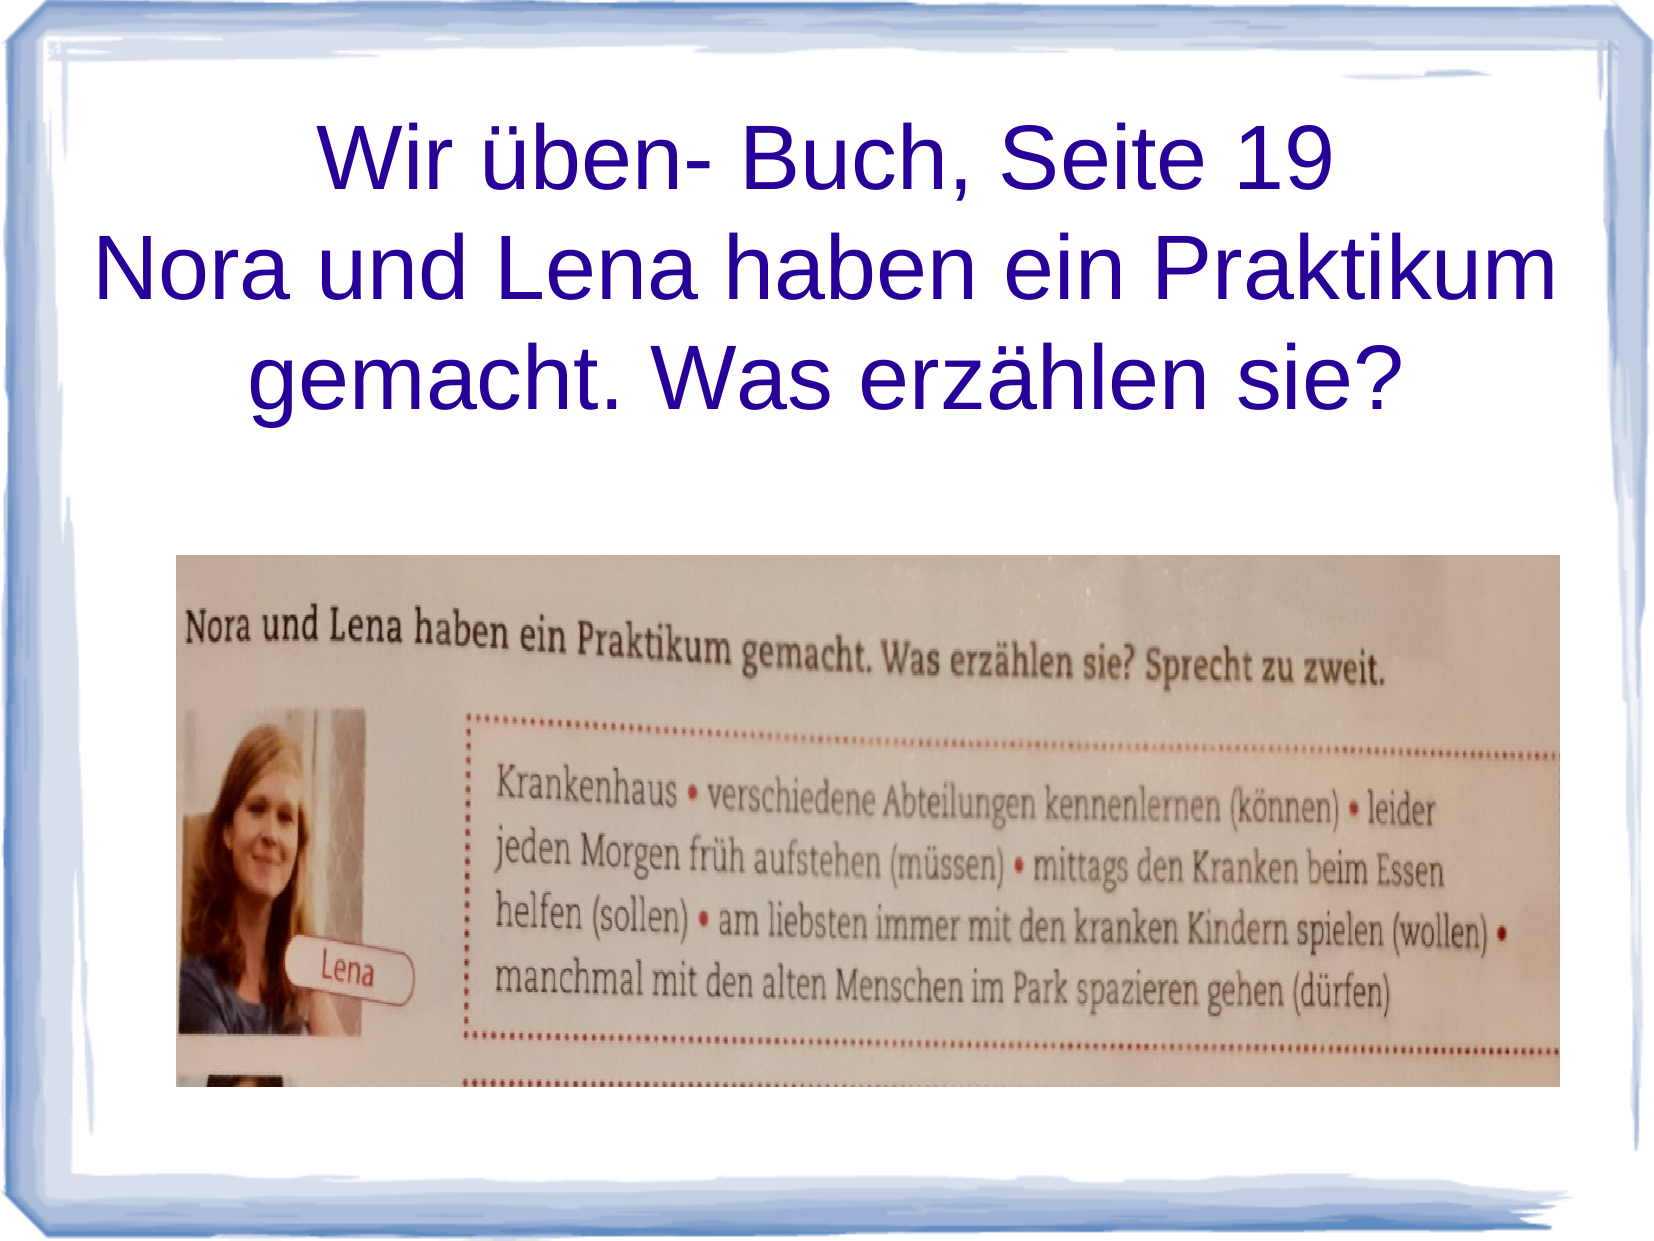

# Wir üben- Buch, Seite 19 Nora und Lena haben ein Praktikum gemacht. Was erzählen sie?